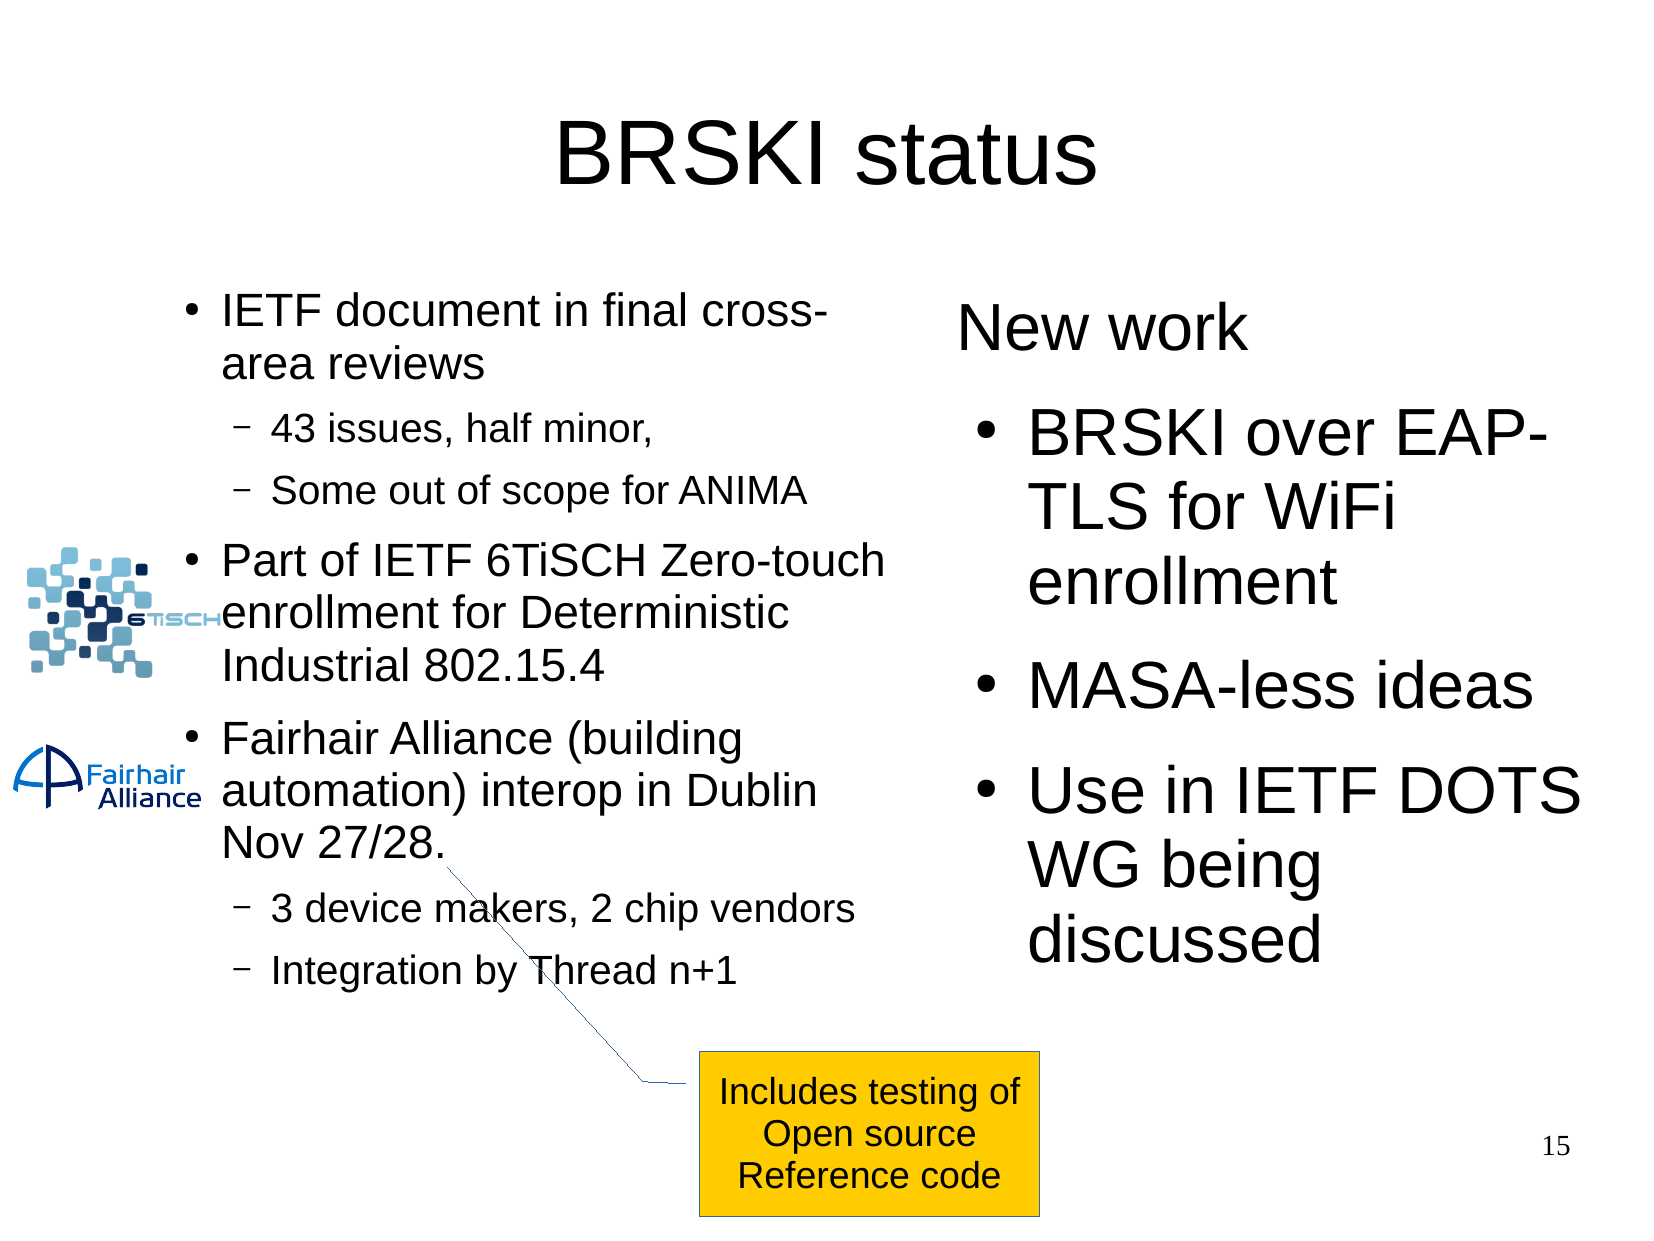

# BRSKI status
IETF document in final cross-area reviews
43 issues, half minor,
Some out of scope for ANIMA
Part of IETF 6TiSCH Zero-touch enrollment for Deterministic Industrial 802.15.4
Fairhair Alliance (building automation) interop in Dublin Nov 27/28.
3 device makers, 2 chip vendors
Integration by Thread n+1
New work
BRSKI over EAP-TLS for WiFi enrollment
MASA-less ideas
Use in IETF DOTS WG being discussed
Includes testing of
Open source
Reference code
15